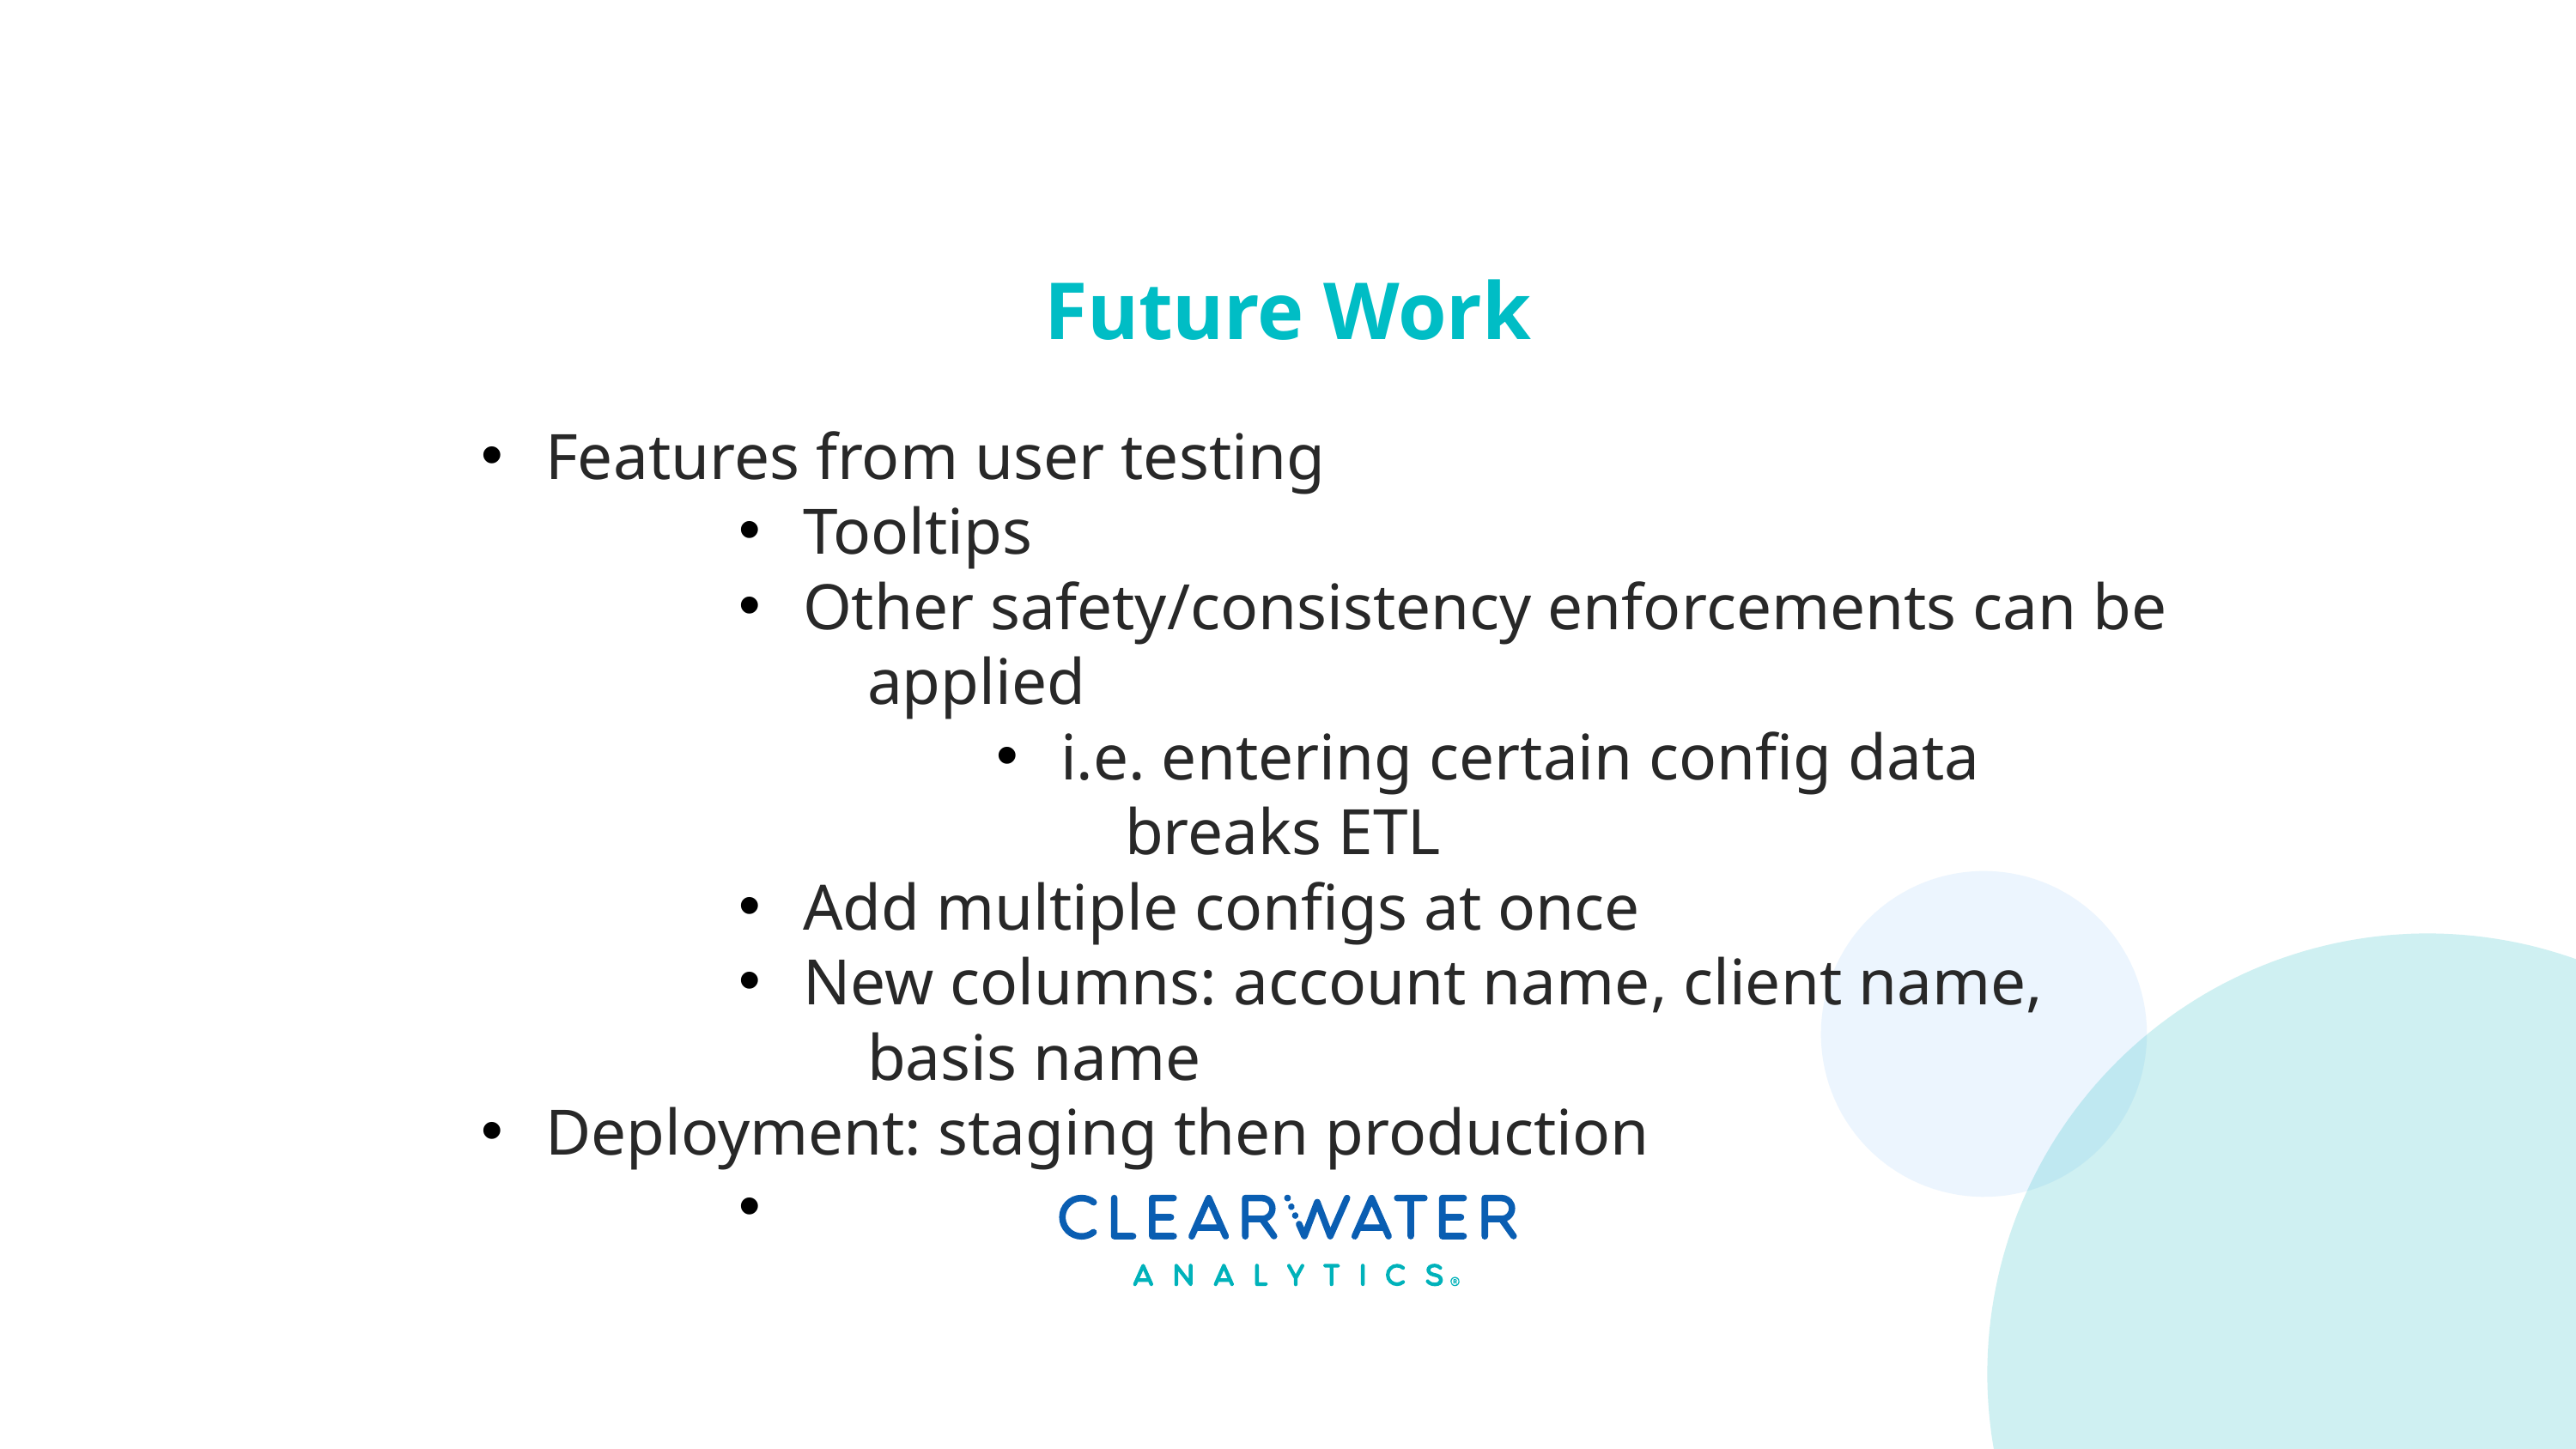

# Future Work
Features from user testing
Tooltips
Other safety/consistency enforcements can be applied
i.e. entering certain config data breaks ETL
Add multiple configs at once
New columns: account name, client name, basis name
Deployment: staging then production